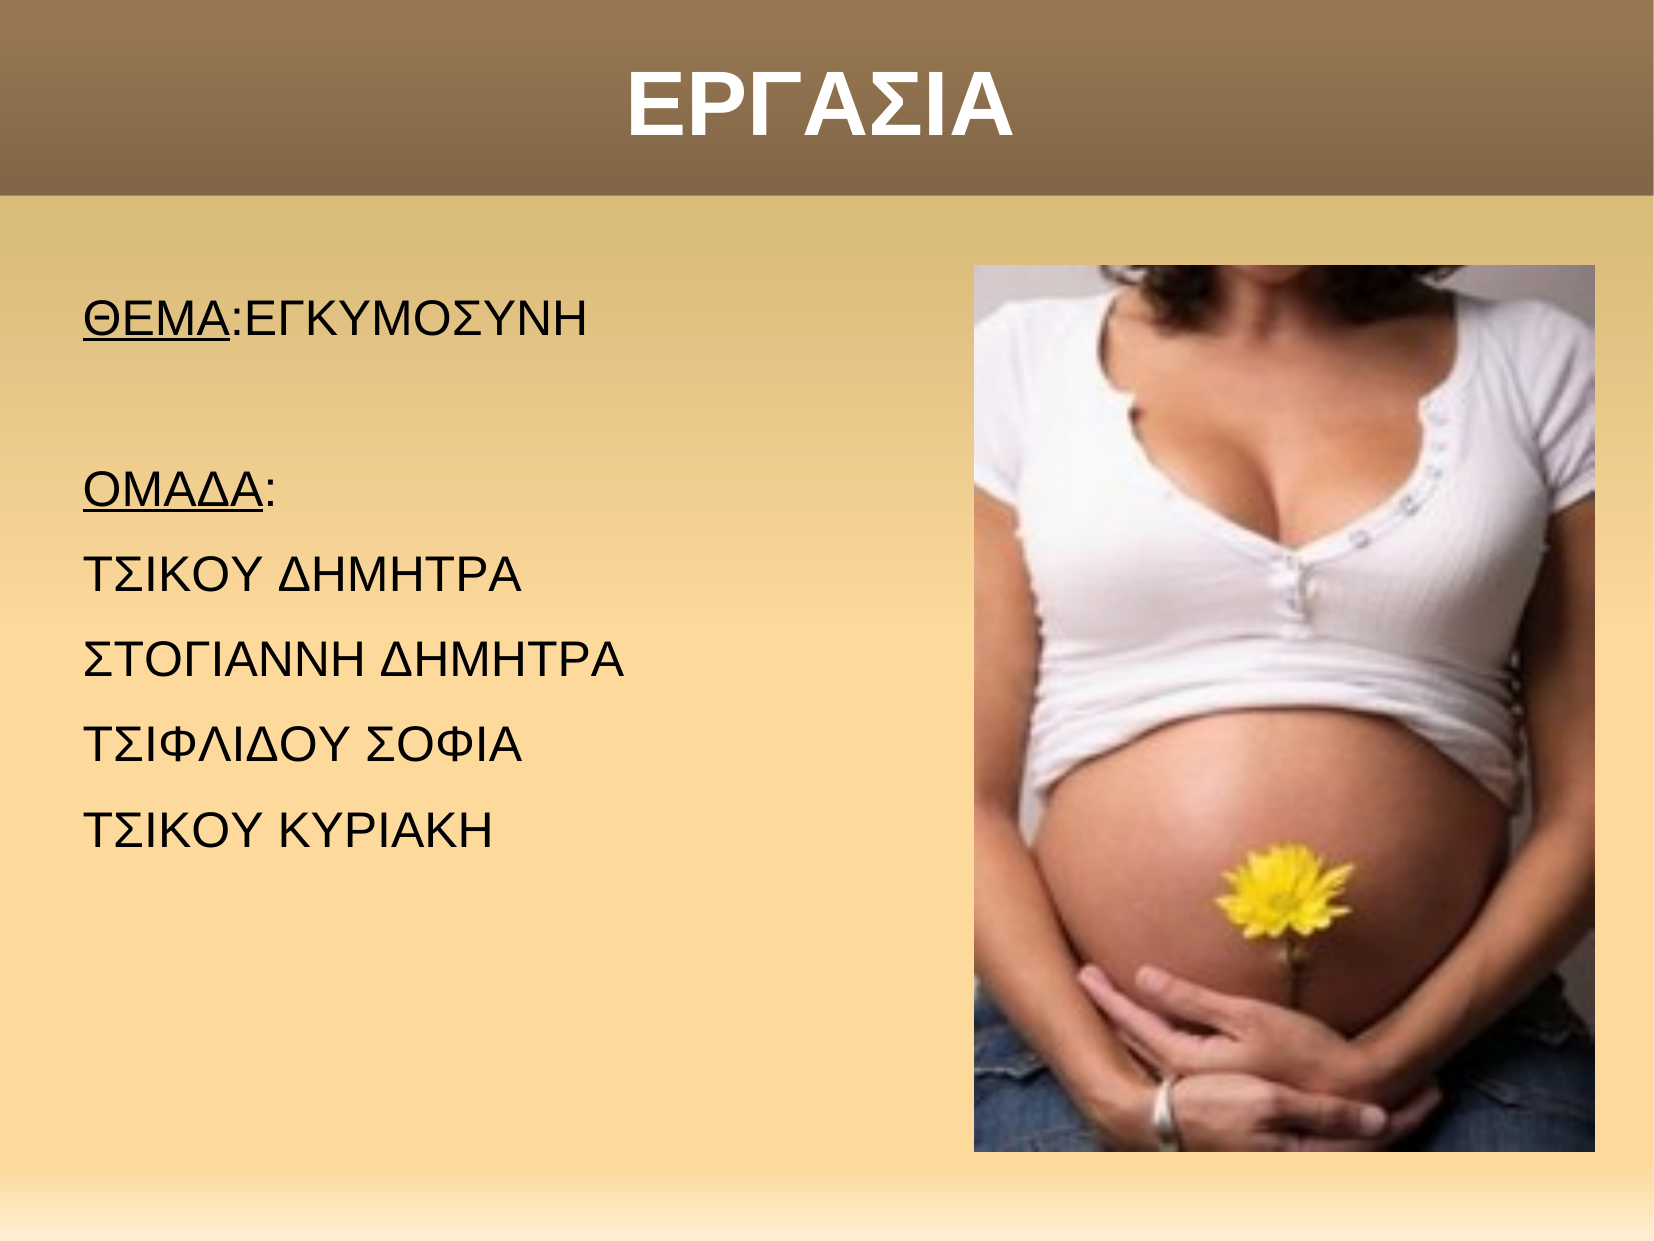

# ΕΡΓΑΣΙΑ
ΘΕΜΑ:ΕΓΚΥΜΟΣΥΝΗ
ΟΜΑΔΑ:
ΤΣΙΚΟΥ ΔΗΜΗΤΡΑ
ΣΤΟΓΙΑΝΝΗ ΔΗΜΗΤΡΑ
ΤΣΙΦΛΙΔΟΥ ΣΟΦΙΑ
ΤΣΙΚΟΥ ΚΥΡΙΑΚΗ